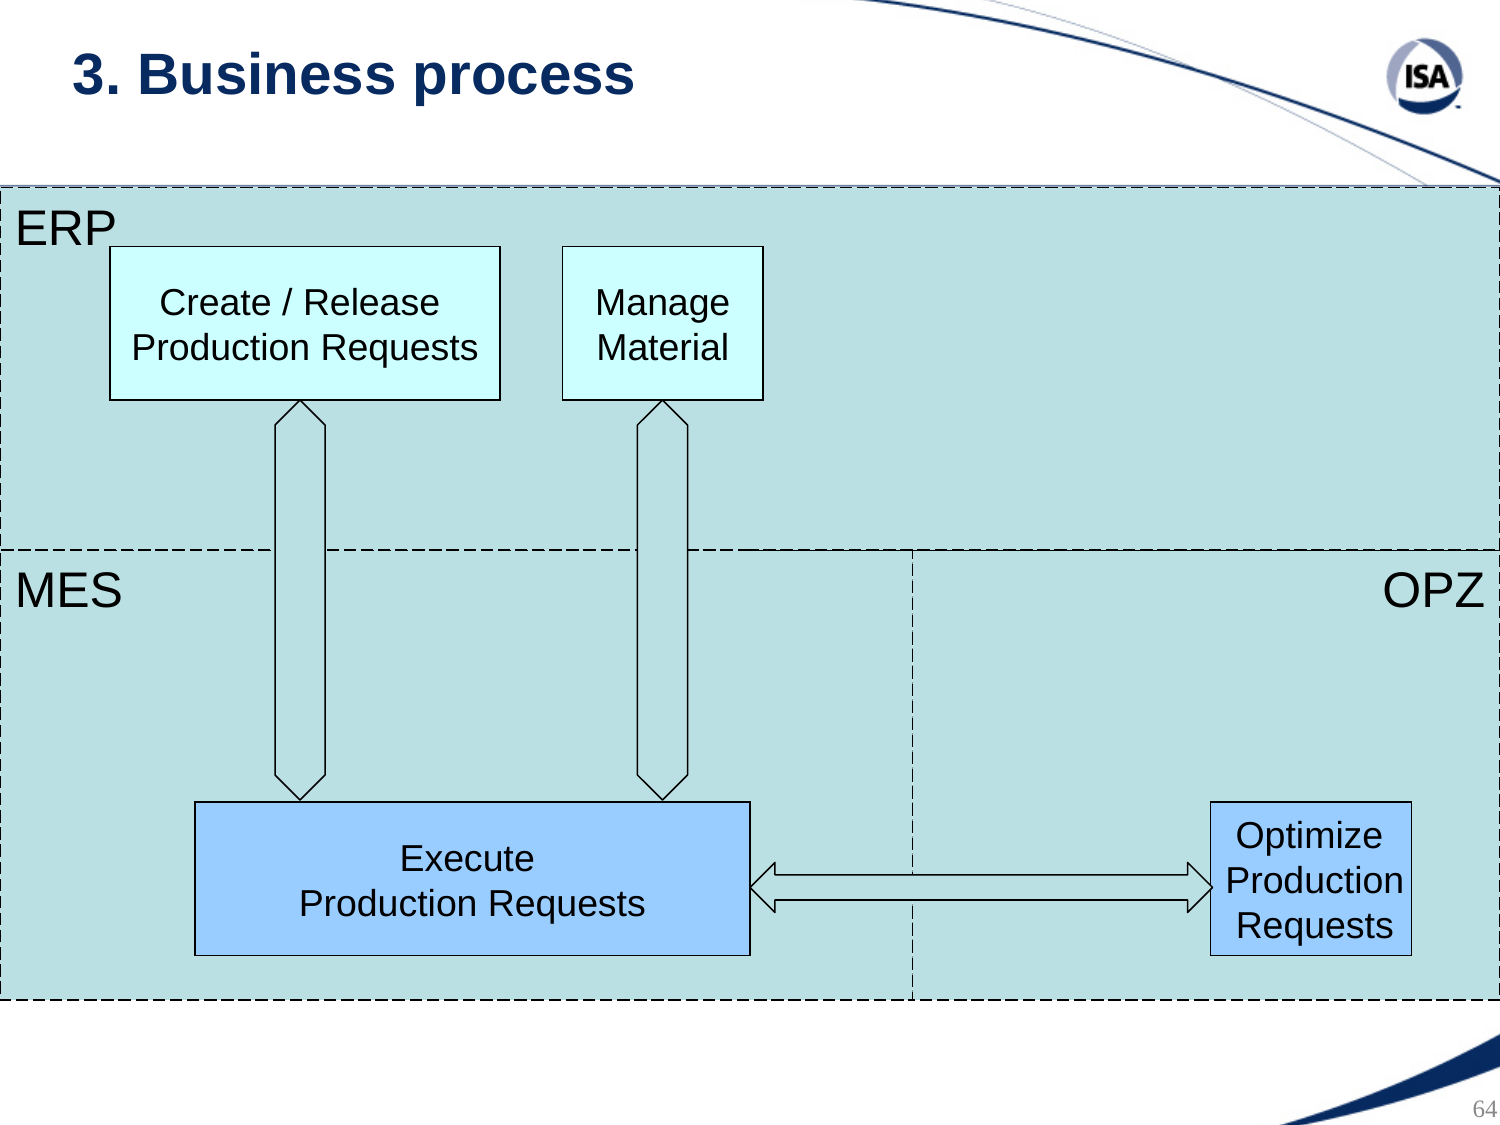

# 3. Business process
ERP
Create / Release
Production Requests
Manage
Material
MES
OPZ
Execute
Production Requests
Optimize
Production
Requests